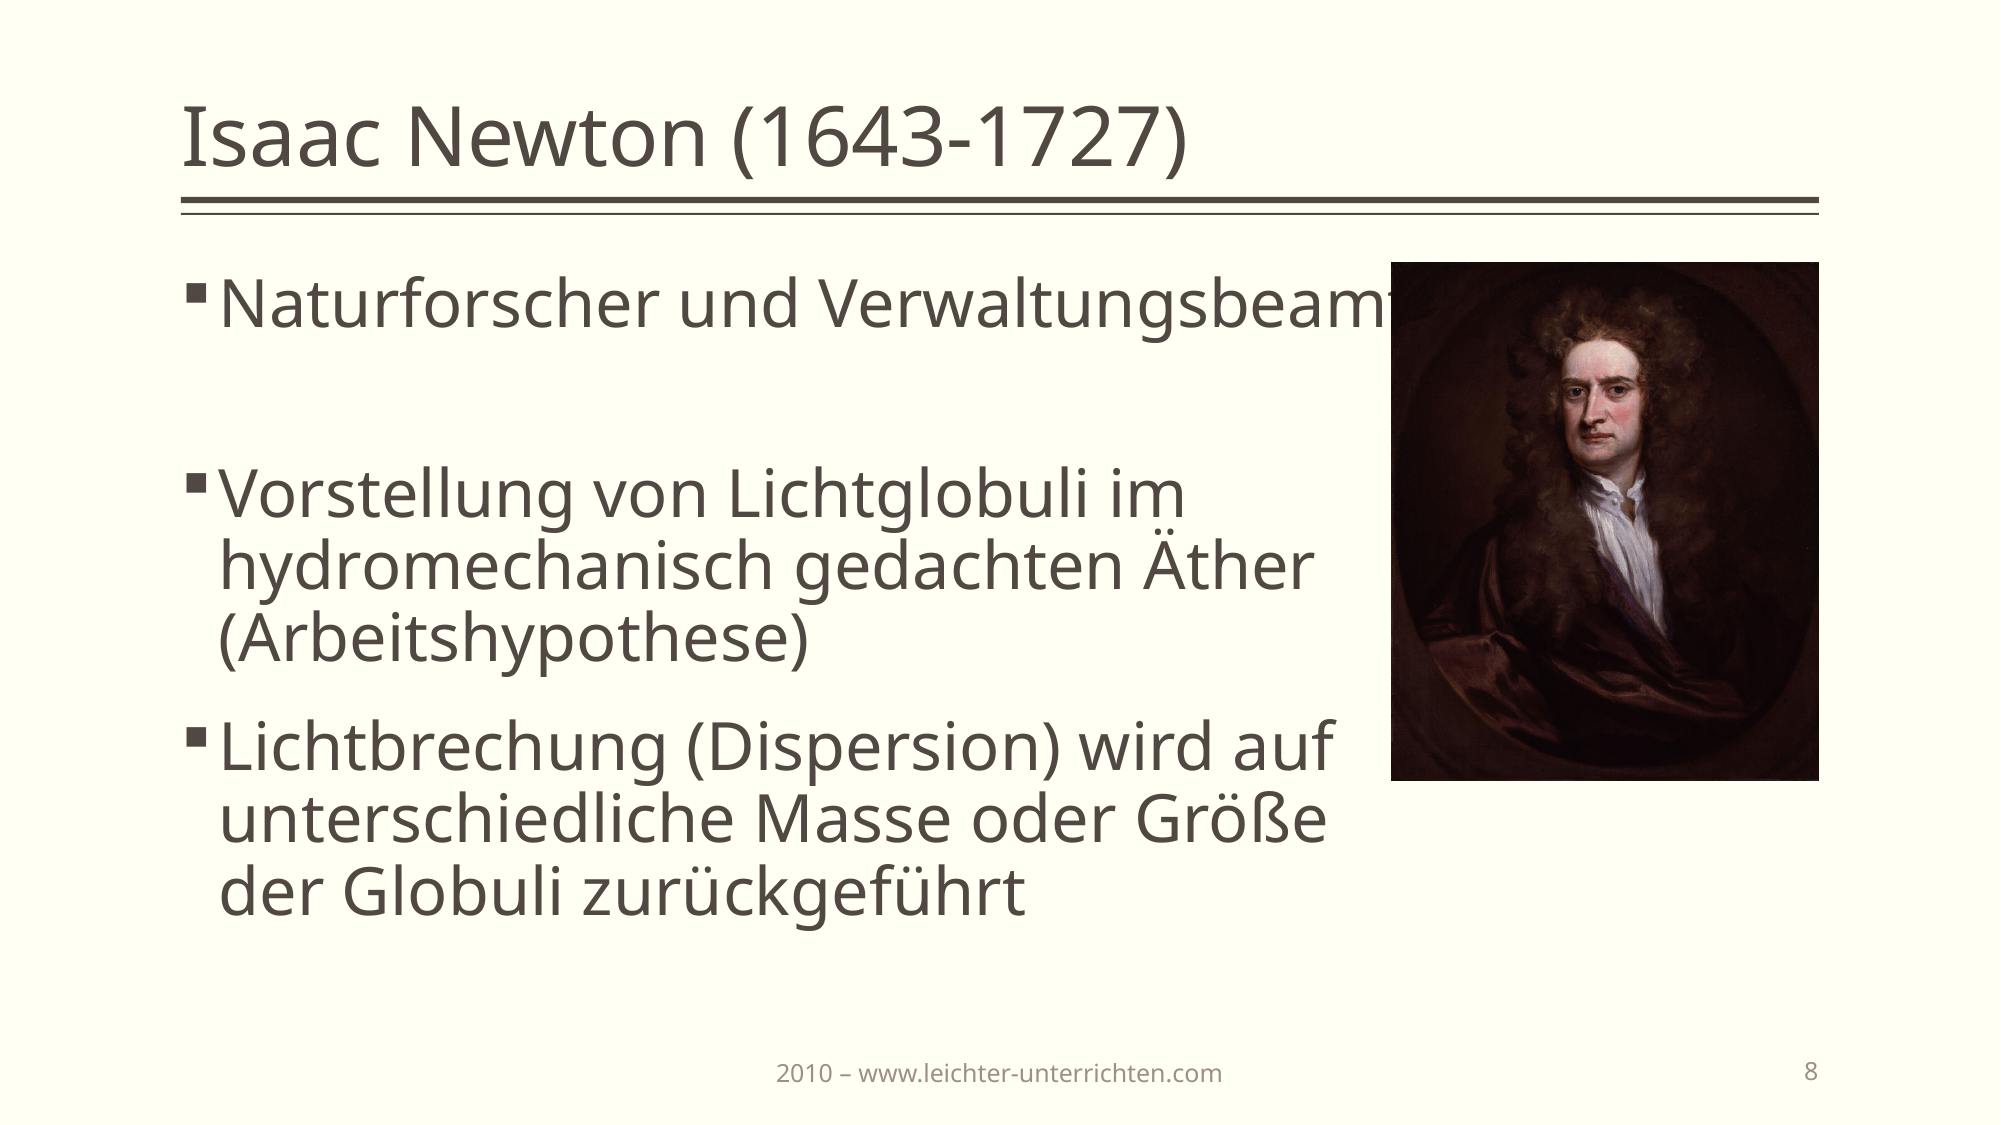

# Isaac Newton (1643-1727)
Naturforscher und Verwaltungsbeamter
Vorstellung von Lichtglobuli im
hydromechanisch gedachten Äther
(Arbeitshypothese)
Lichtbrechung (Dispersion) wird auf
unterschiedliche Masse oder Größe
der Globuli zurückgeführt
2010 – www.leichter-unterrichten.com